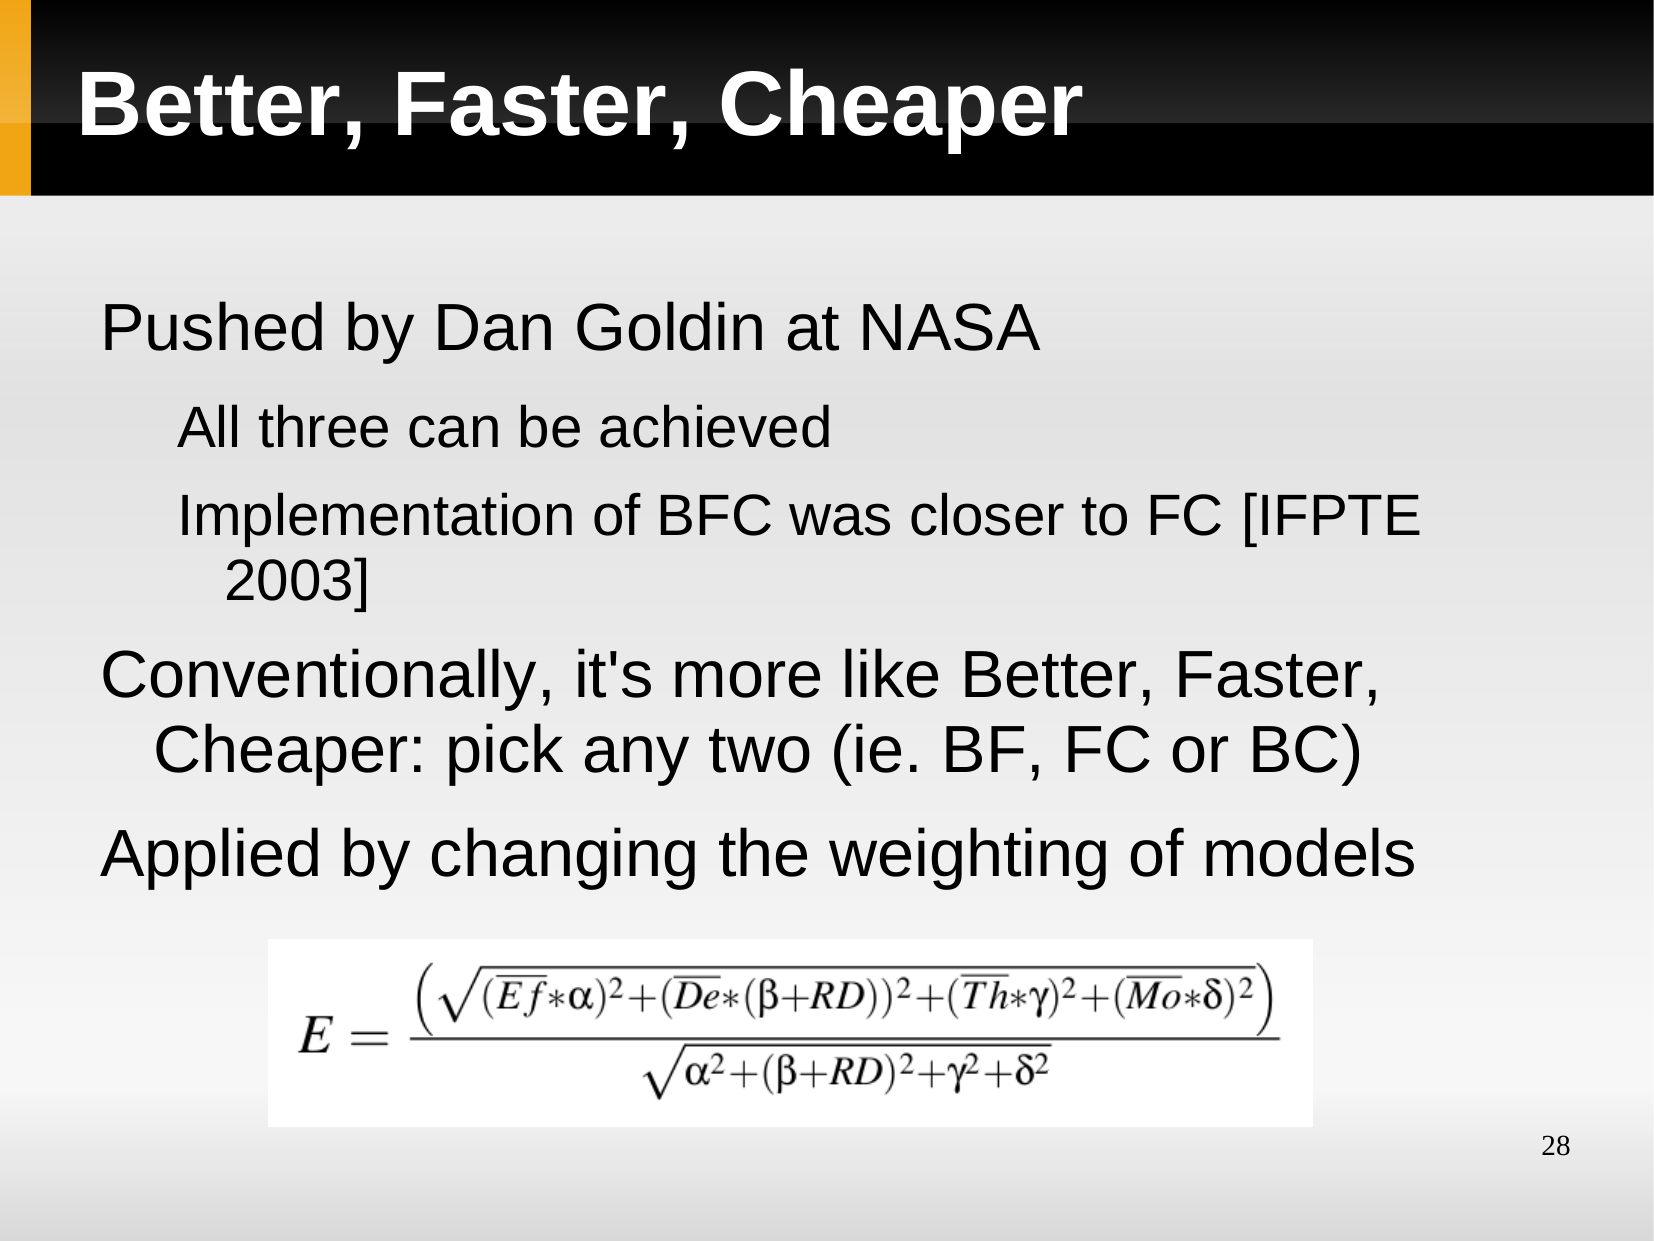

# Better, Faster, Cheaper
Pushed by Dan Goldin at NASA
All three can be achieved
Implementation of BFC was closer to FC [IFPTE 2003]
Conventionally, it's more like Better, Faster, Cheaper: pick any two (ie. BF, FC or BC)
Applied by changing the weighting of models
28